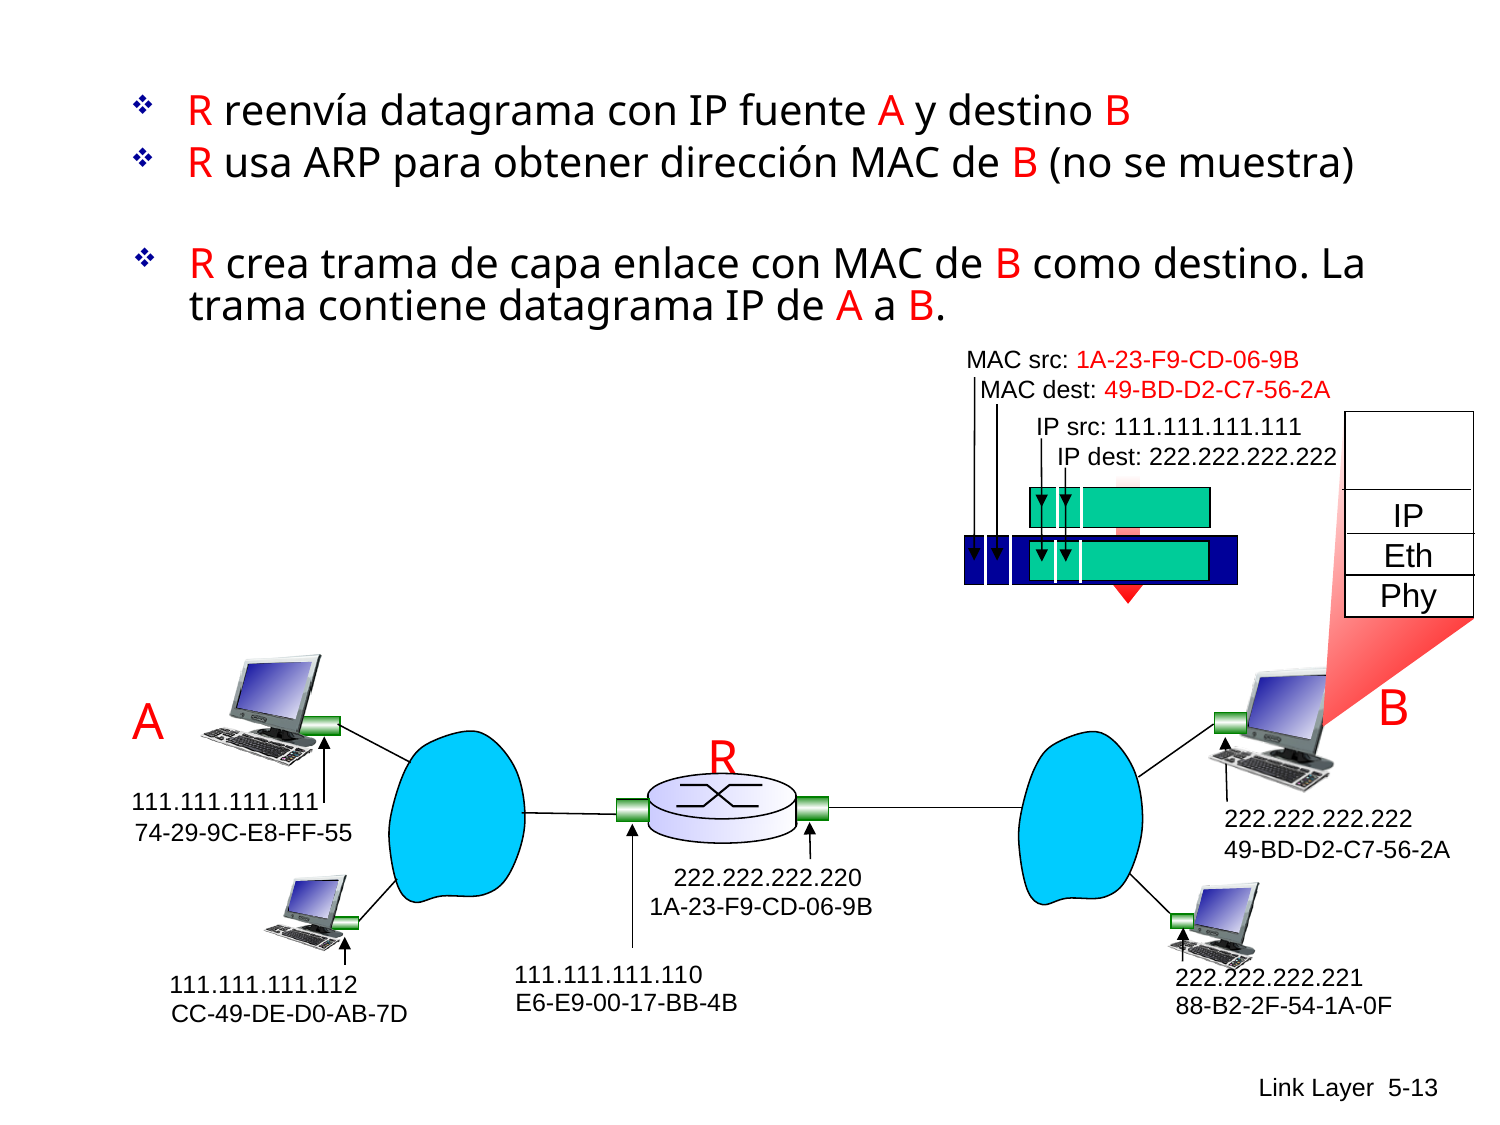

R reenvía datagrama con IP fuente A y destino B
R usa ARP para obtener dirección MAC de B (no se muestra)
R crea trama de capa enlace con MAC de B como destino. La trama contiene datagrama IP de A a B.
MAC src: 1A-23-F9-CD-06-9B
 MAC dest: 49-BD-D2-C7-56-2A
IP src: 111.111.111.111
 IP dest: 222.222.222.222
IP
Eth
Phy
B
A
R
111.111.111.111
222.222.222.222
49-BD-D2-C7-56-2A
74-29-9C-E8-FF-55
222.222.222.220
1A-23-F9-CD-06-9B
111.111.111.110
E6-E9-00-17-BB-4B
222.222.222.221
111.111.111.112
88-B2-2F-54-1A-0F
CC-49-DE-D0-AB-7D
Link Layer